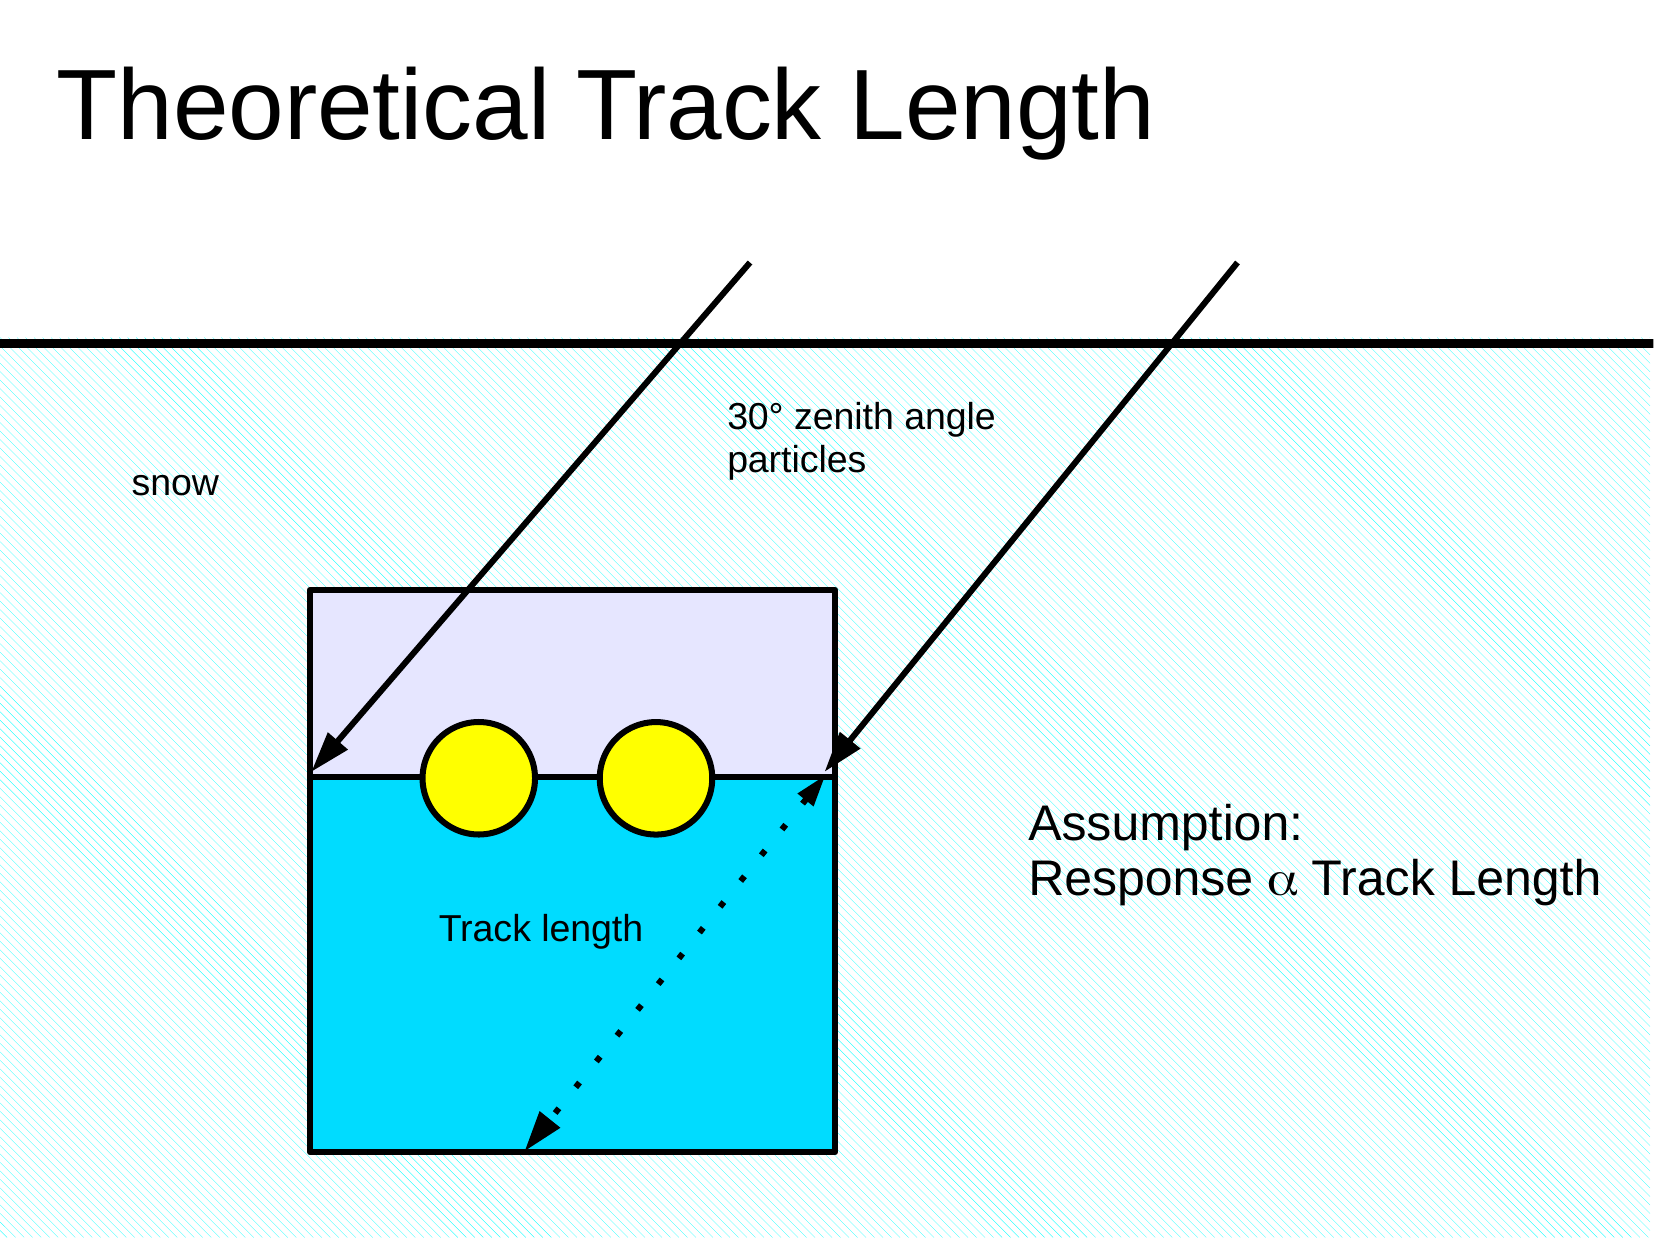

Theoretical Track Length
30° zenith angle
particles
snow
Assumption:
Response a Track Length
Track length